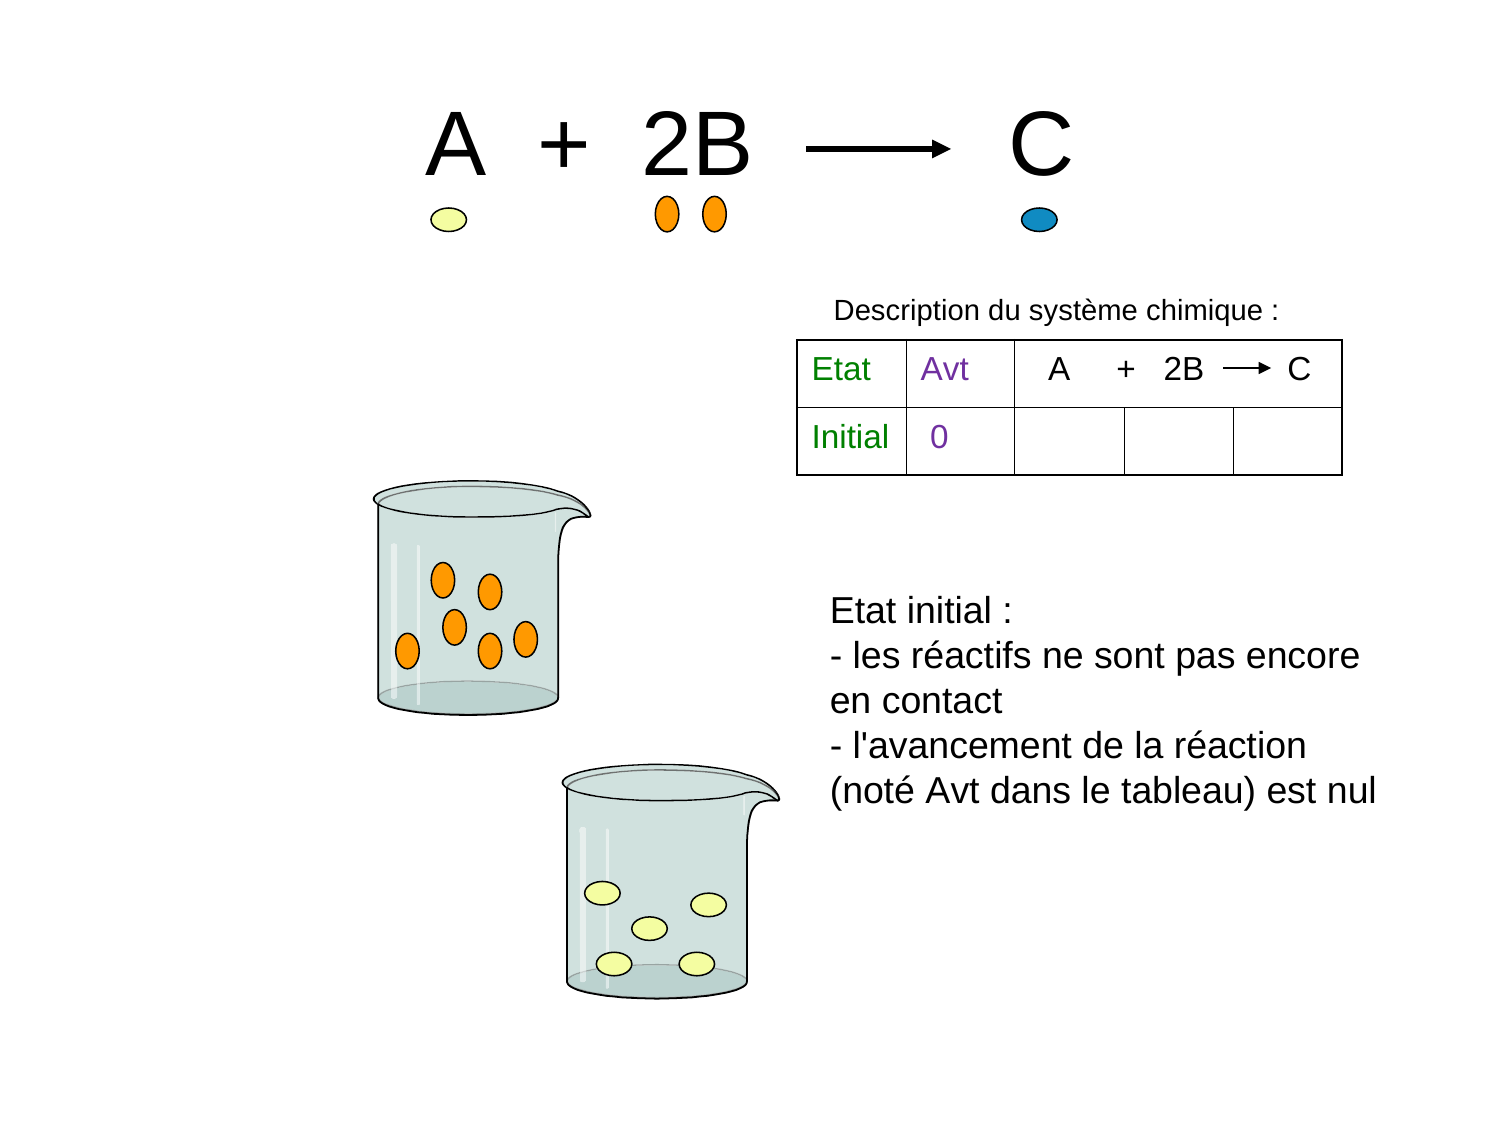

# A + 2B C
Description du système chimique :
| Etat | Avt | A + 2B C | | |
| --- | --- | --- | --- | --- |
| Initial | 0 | | | |
Etat initial :
- les réactifs ne sont pas encore en contact
- l'avancement de la réaction (noté Avt dans le tableau) est nul